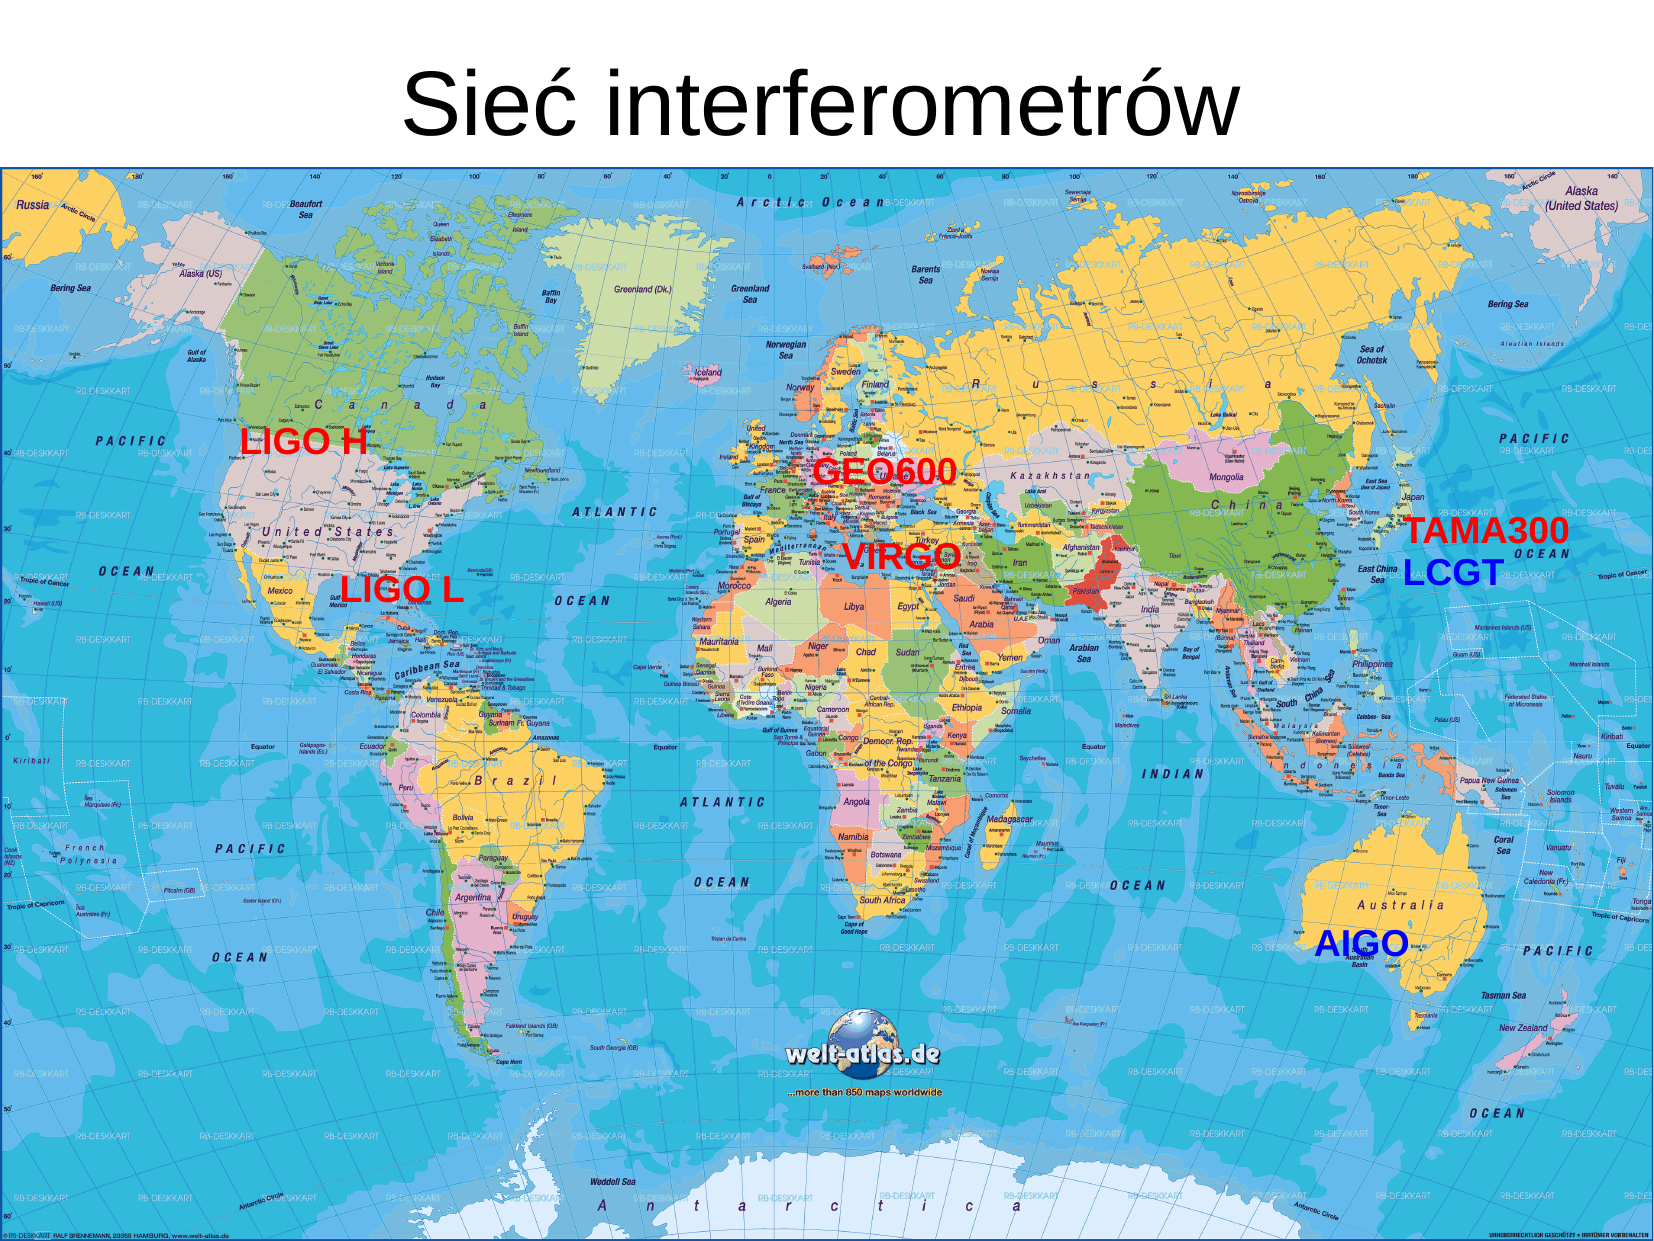

# Sieć interferometrów
LIGO H
GEO600
TAMA300
LCGT
VIRGO
LIGO L
AIGO